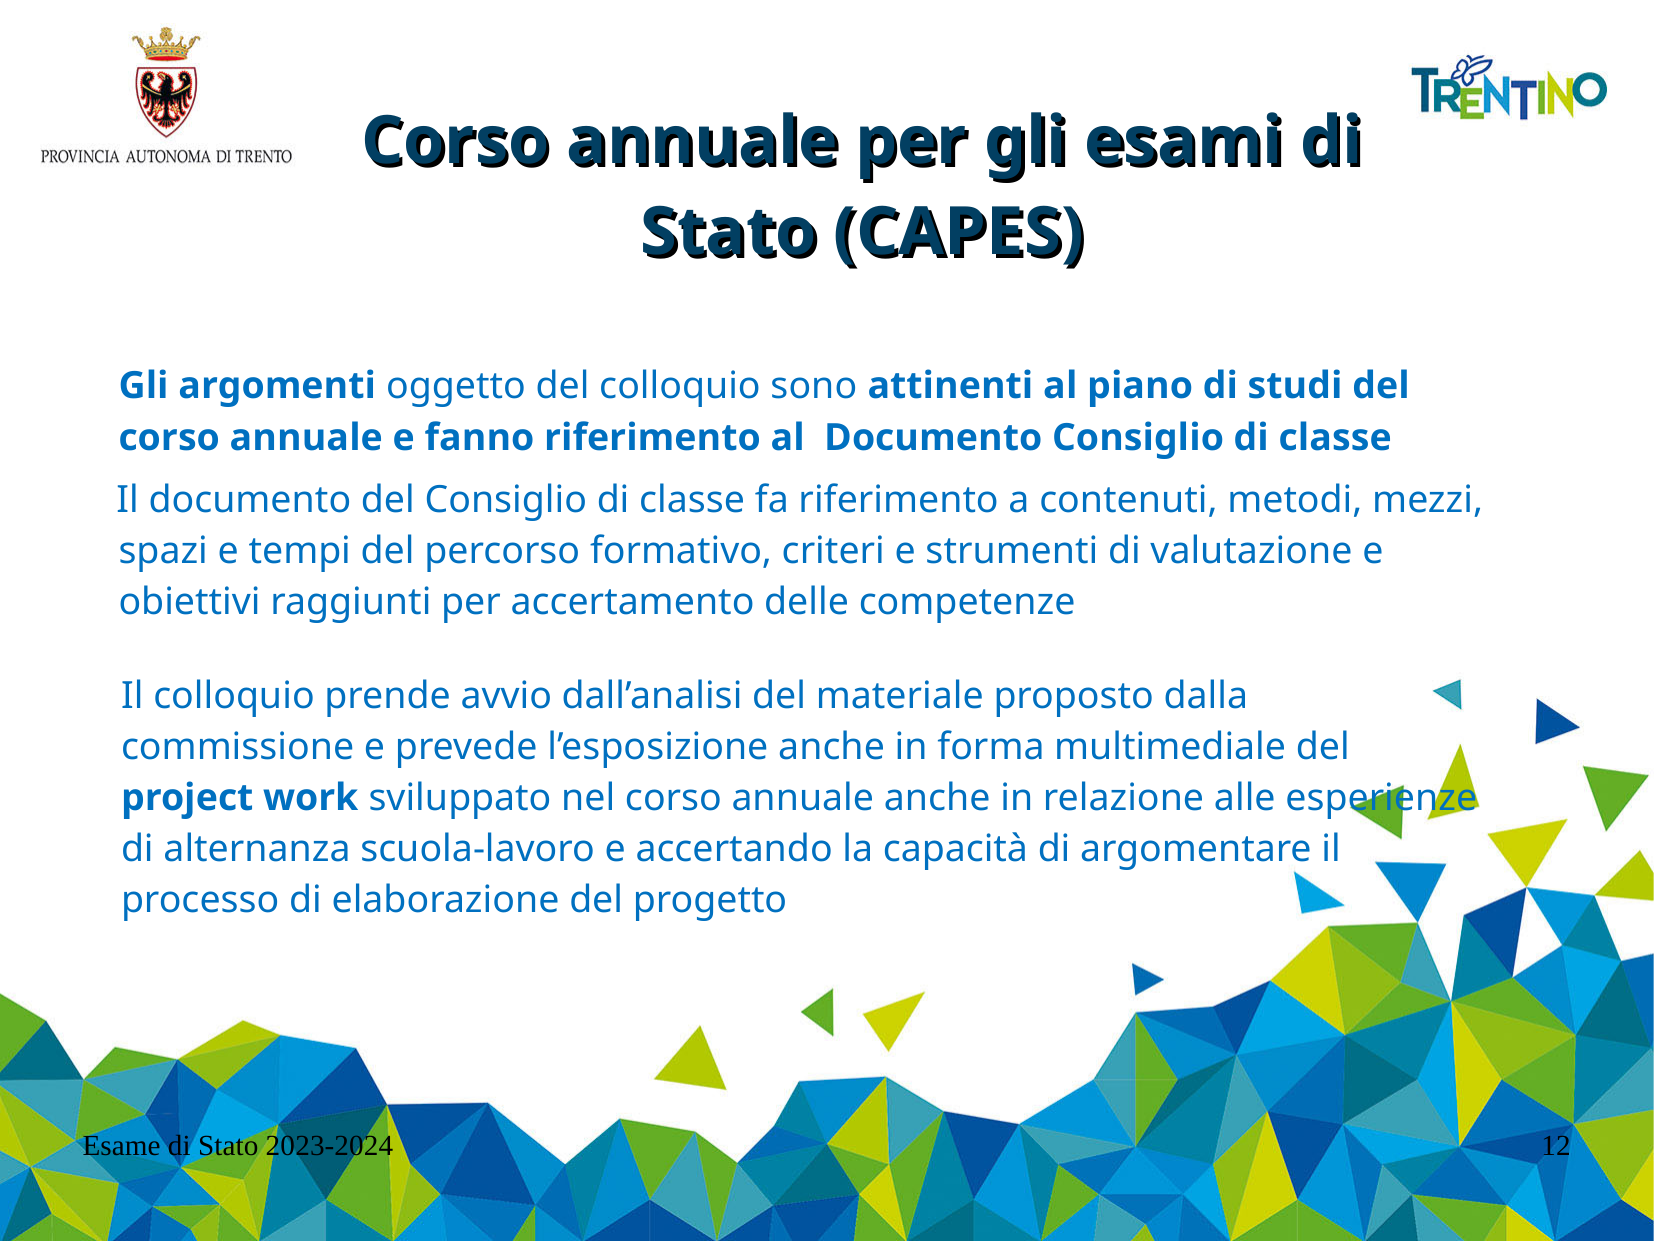

Corso annuale per gli esami di Stato (CAPES)
Gli argomenti oggetto del colloquio sono attinenti al piano di studi del corso annuale e fanno riferimento al Documento Consiglio di classe
	 Il documento del Consiglio di classe fa riferimento a contenuti, metodi, mezzi, spazi e tempi del percorso formativo, criteri e strumenti di valutazione e obiettivi raggiunti per accertamento delle competenze
Il colloquio prende avvio dall’analisi del materiale proposto dalla commissione e prevede l’esposizione anche in forma multimediale del project work sviluppato nel corso annuale anche in relazione alle esperienze di alternanza scuola-lavoro e accertando la capacità di argomentare il processo di elaborazione del progetto
Esame di Stato 2023-2024
12